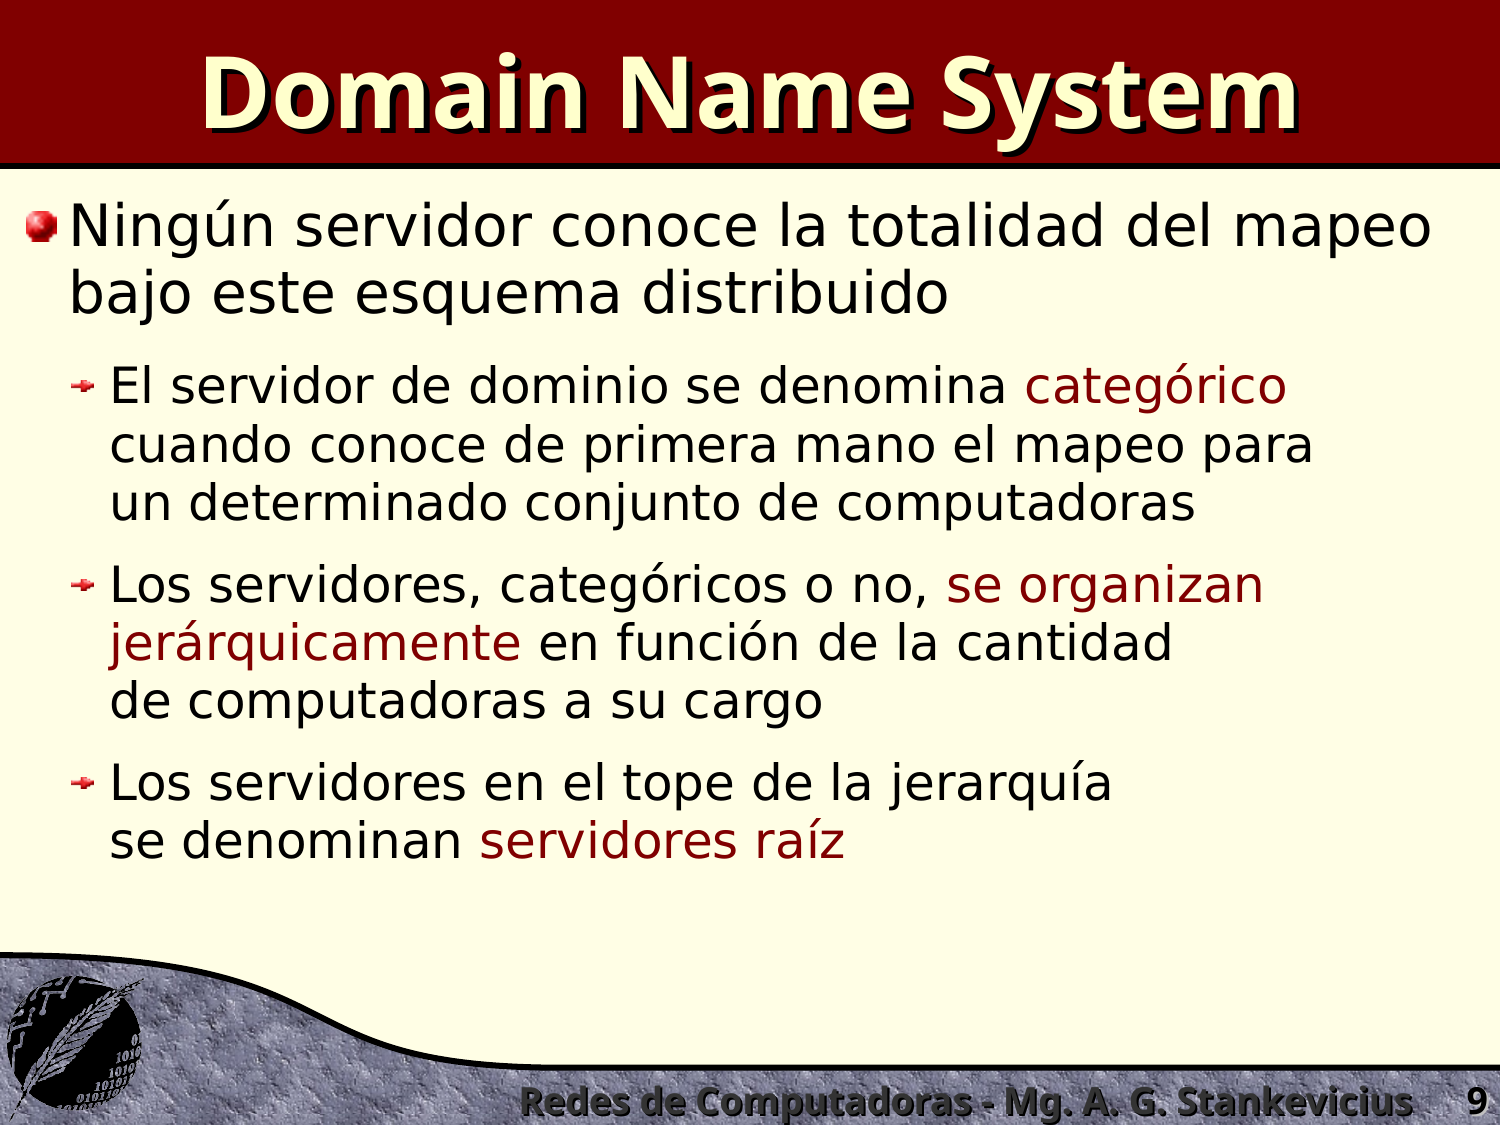

# Domain Name System
Ningún servidor conoce la totalidad del mapeo bajo este esquema distribuido
El servidor de dominio se denomina categórico cuando conoce de primera mano el mapeo para
un determinado conjunto de computadoras
Los servidores, categóricos o no, se organizan jerárquicamente en función de la cantidad
de computadoras a su cargo
Los servidores en el tope de la jerarquía
se denominan servidores raíz
9